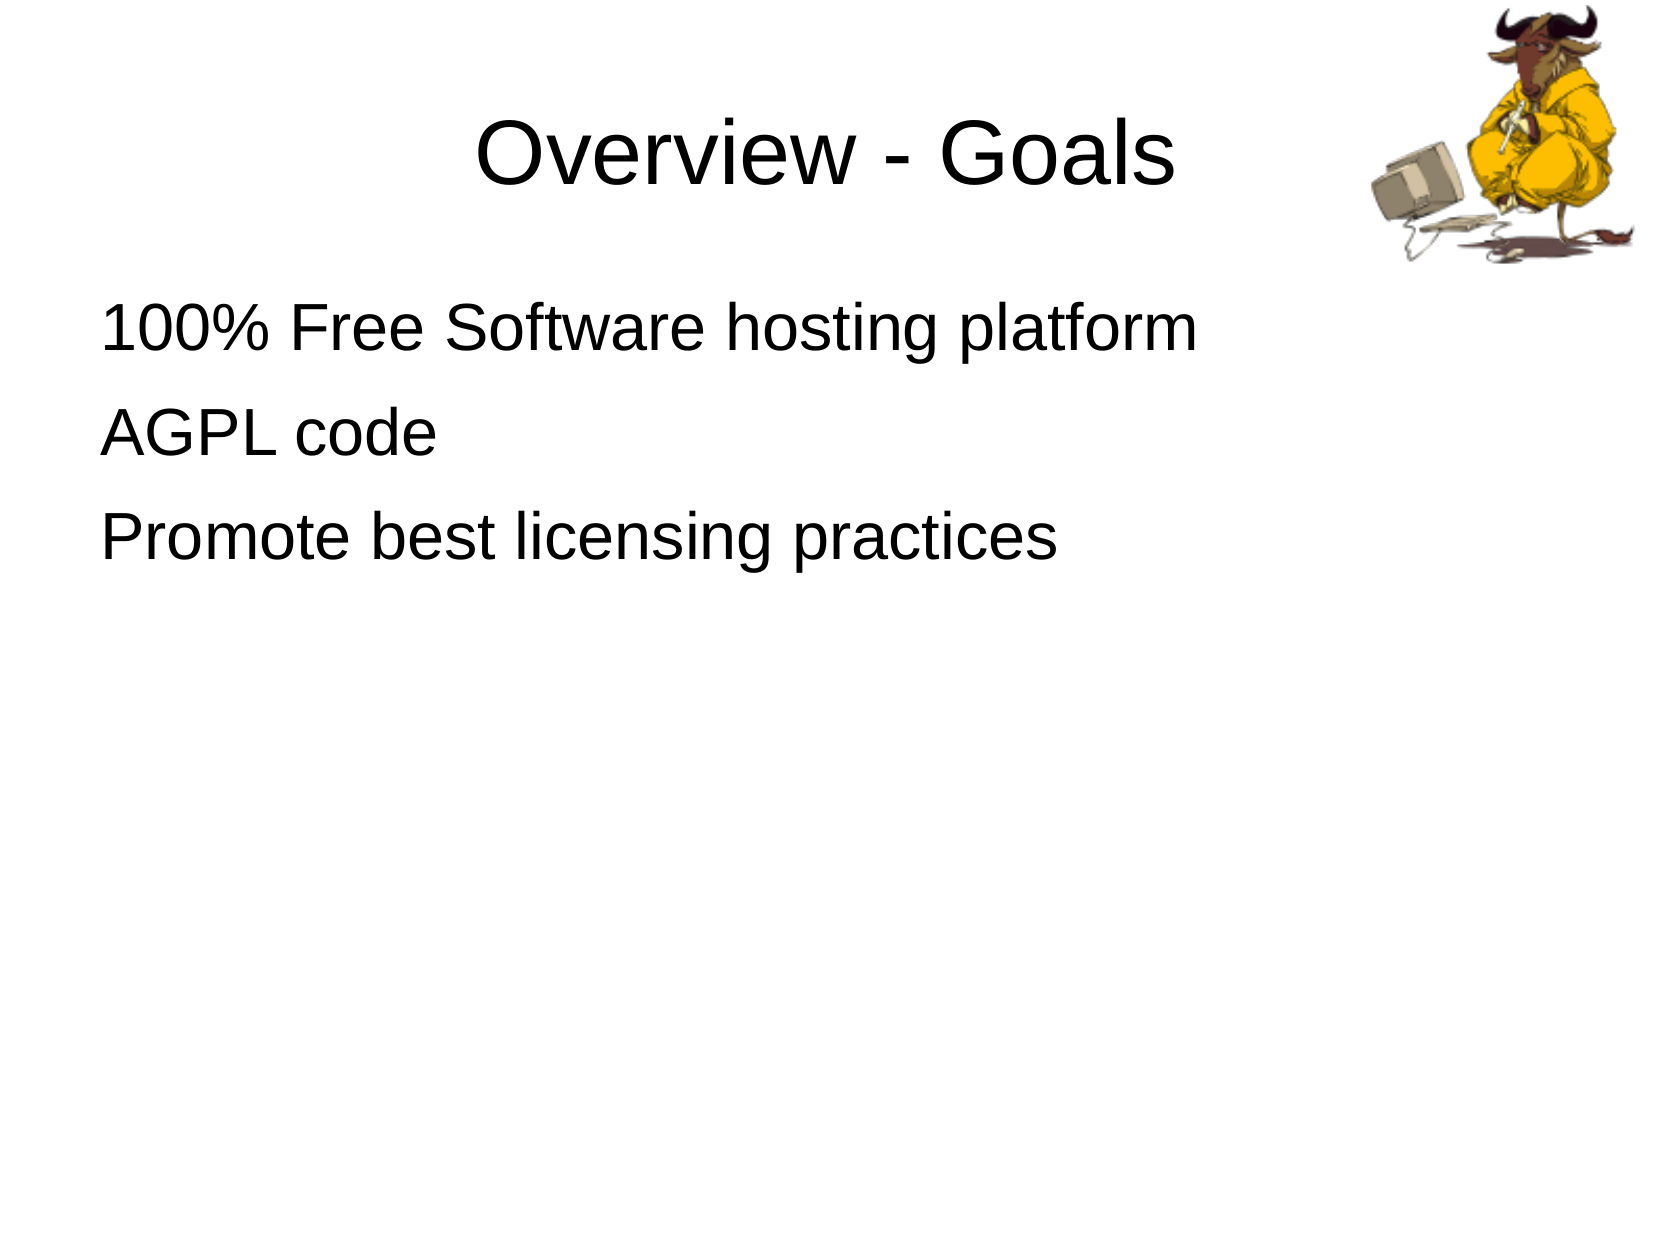

# Overview - Goals
100% Free Software hosting platform
AGPL code
Promote best licensing practices